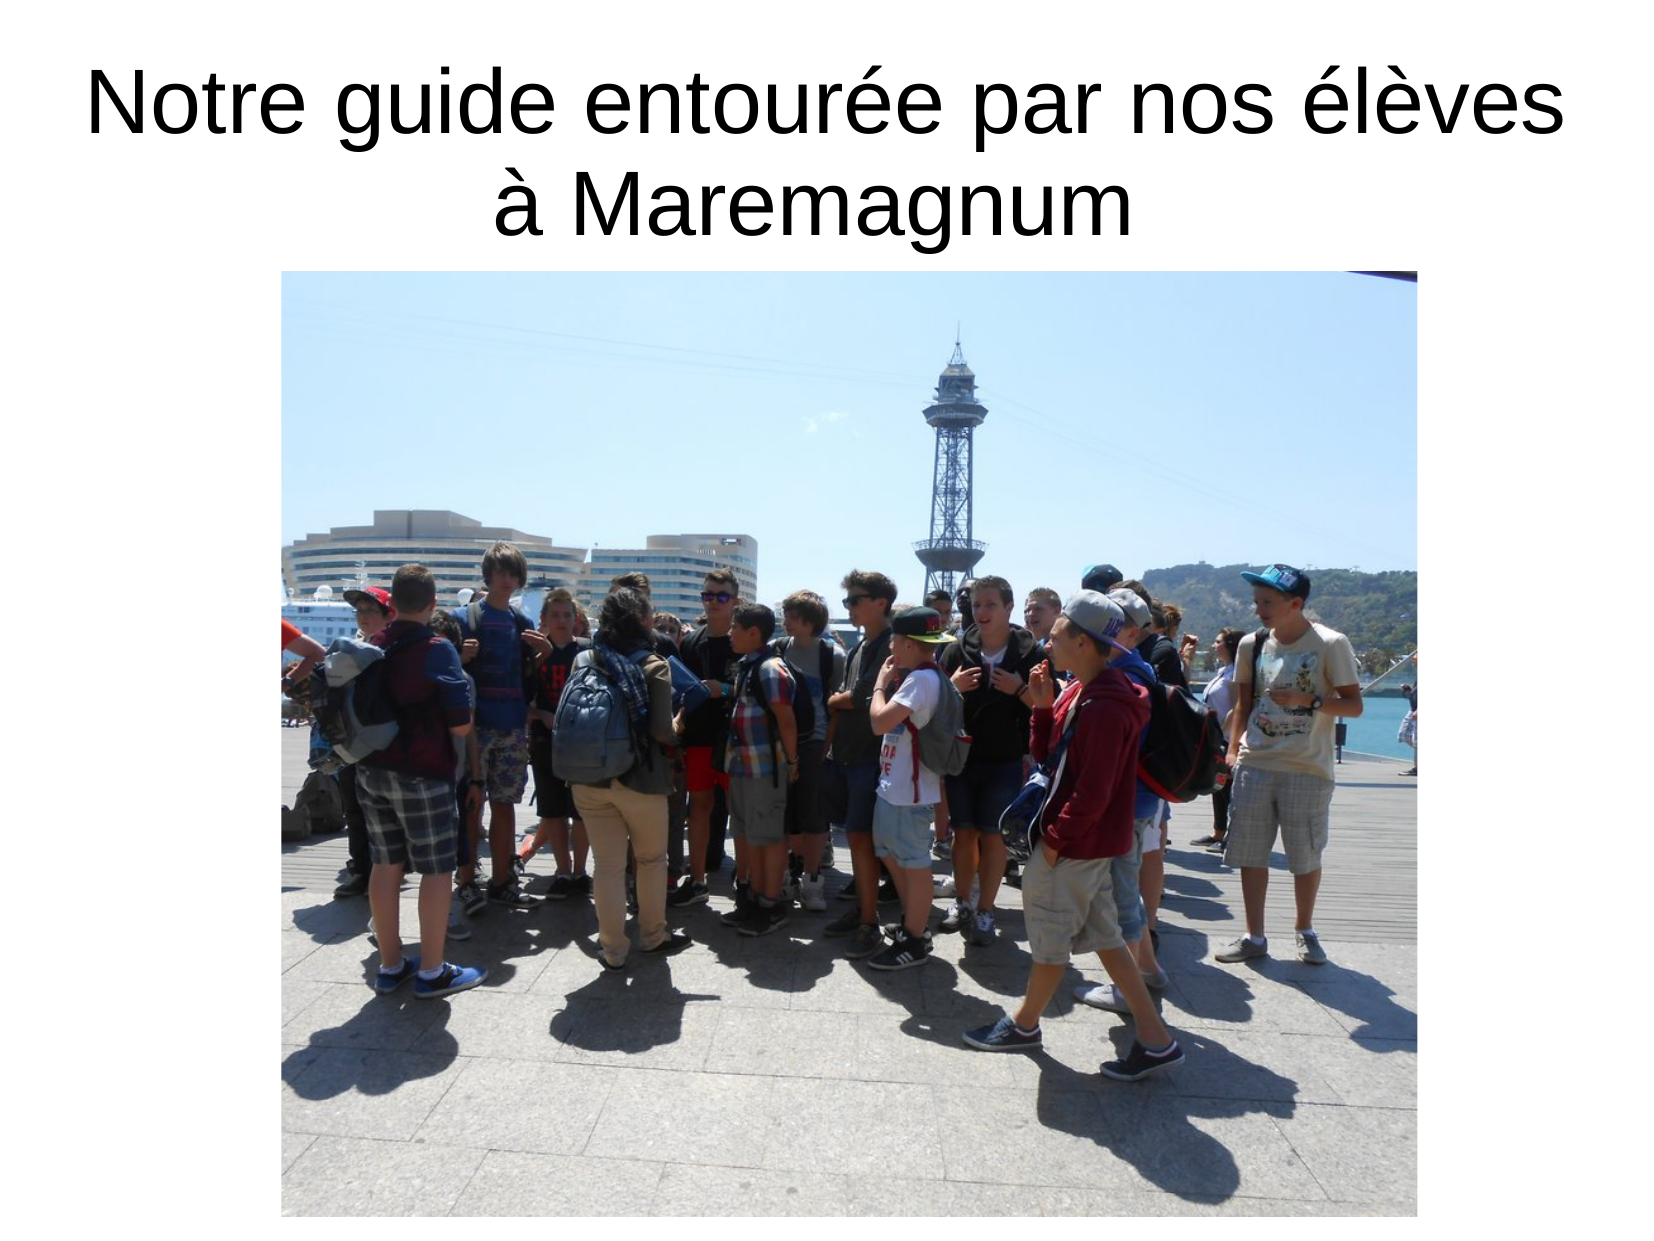

# Notre guide entourée par nos élèves à Maremagnum